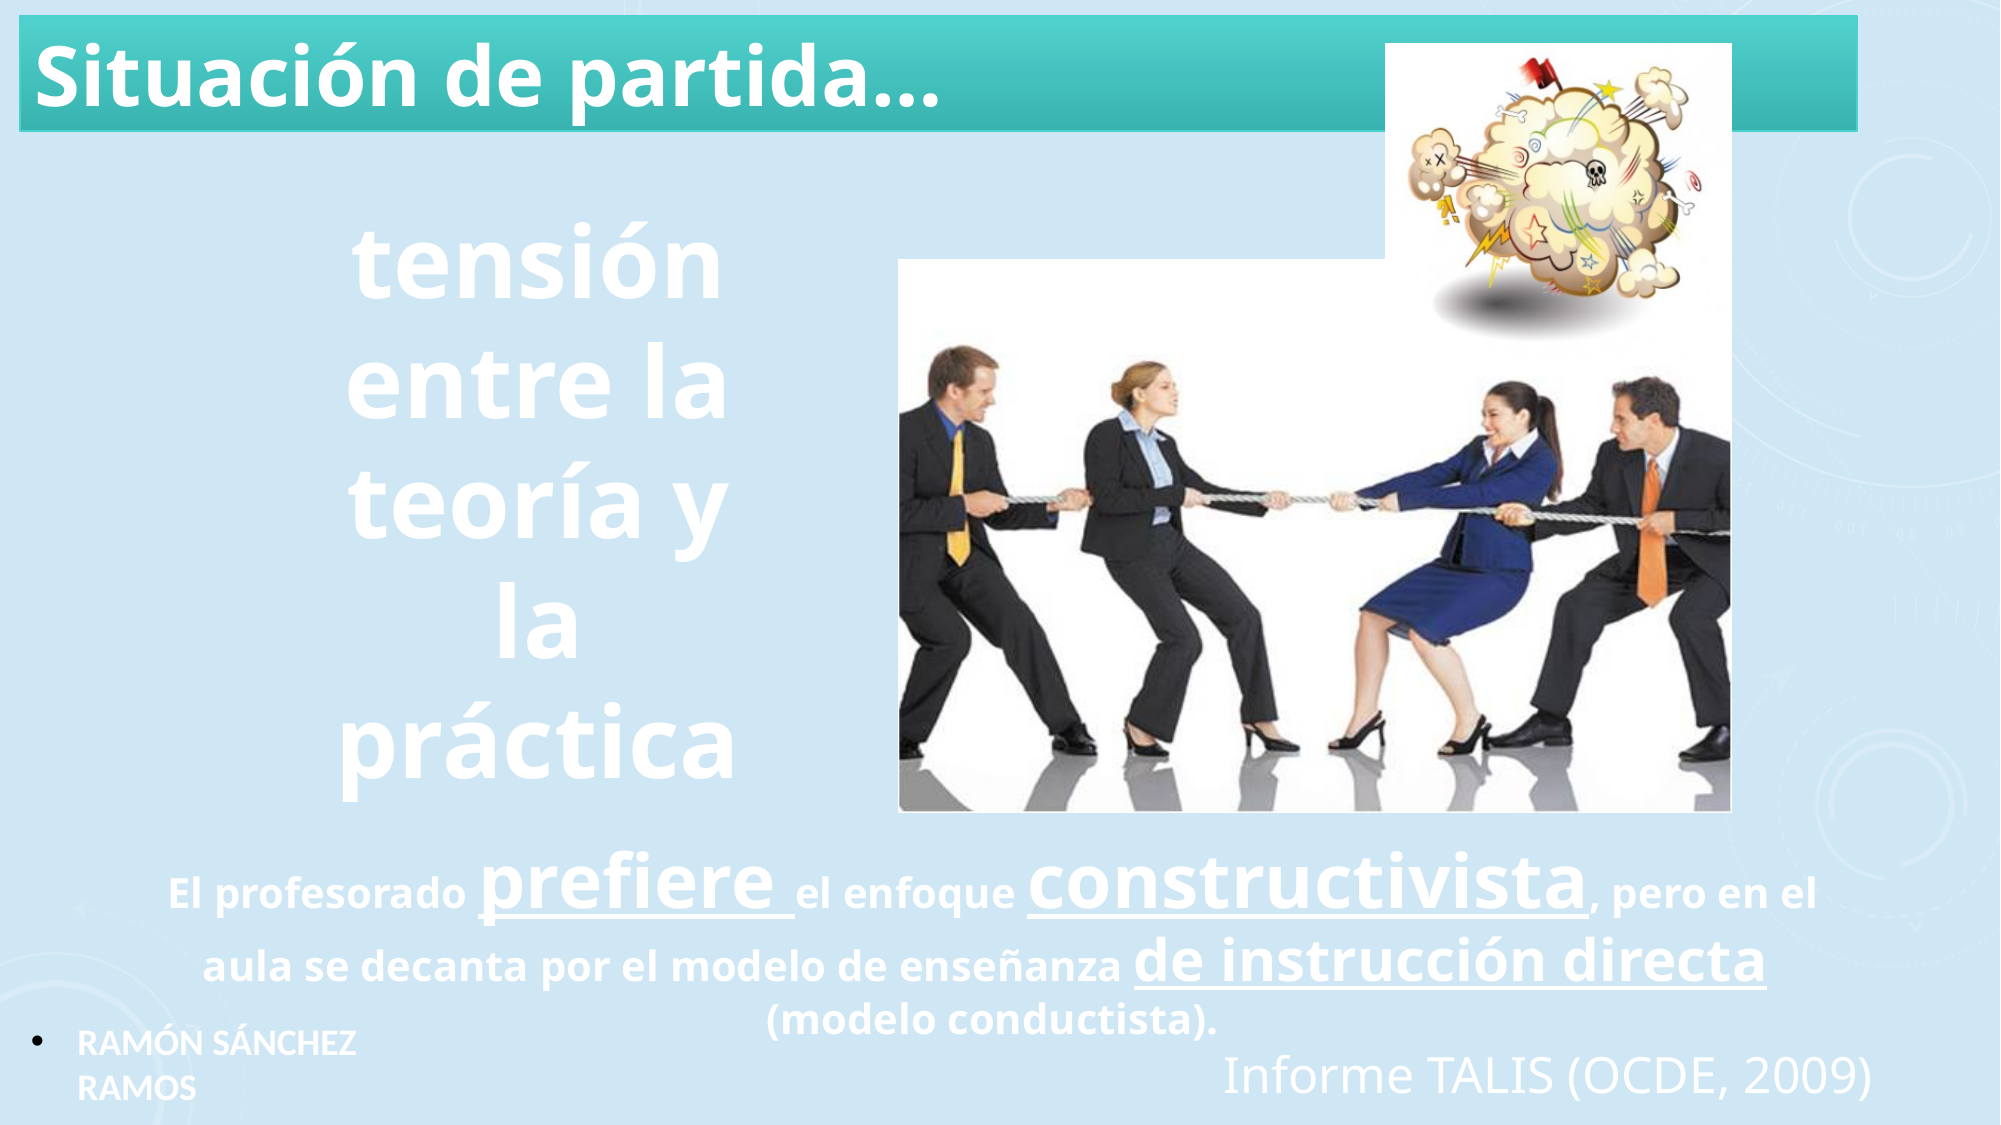

Situación de partida…
tensión entre la teoría y la práctica
El profesorado prefiere el enfoque constructivista, pero en el aula se decanta por el modelo de enseñanza de instrucción directa
(modelo conductista).
RAMÓN SÁNCHEZ RAMOS
Informe TALIS (OCDE, 2009)